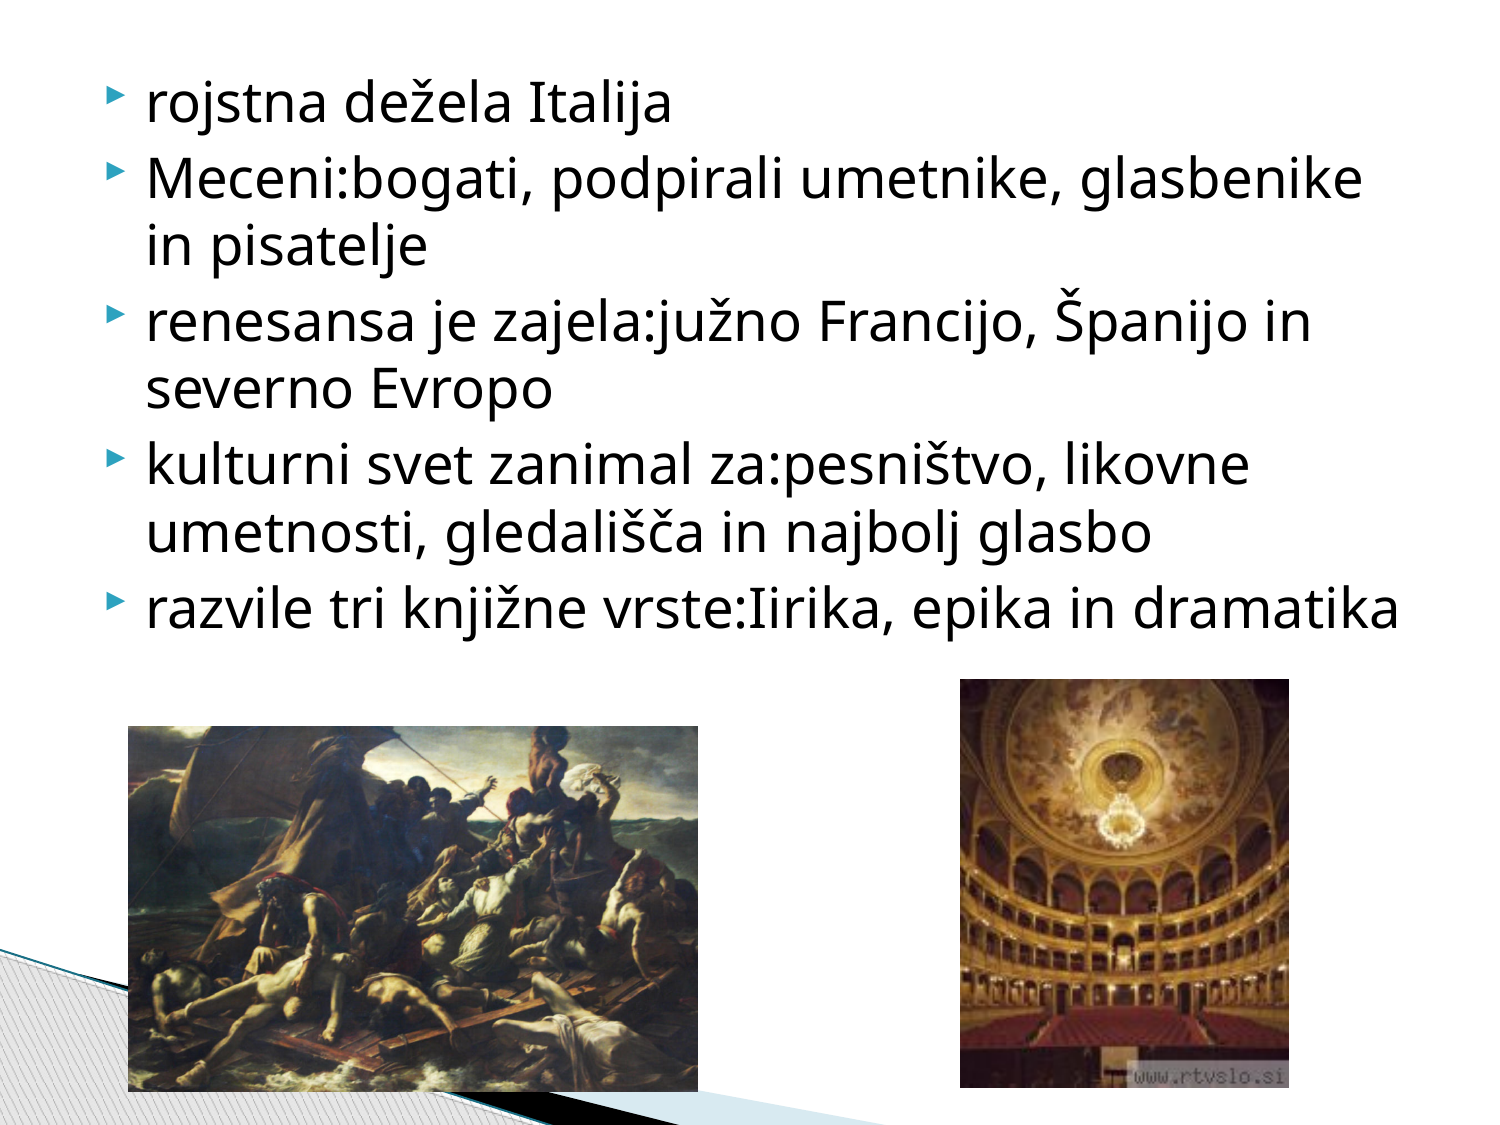

# rojstna dežela Italija
Meceni:bogati, podpirali umetnike, glasbenike in pisatelje
renesansa je zajela:južno Francijo, Španijo in severno Evropo
kulturni svet zanimal za:pesništvo, likovne umetnosti, gledališča in najbolj glasbo
razvile tri knjižne vrste:Iirika, epika in dramatika